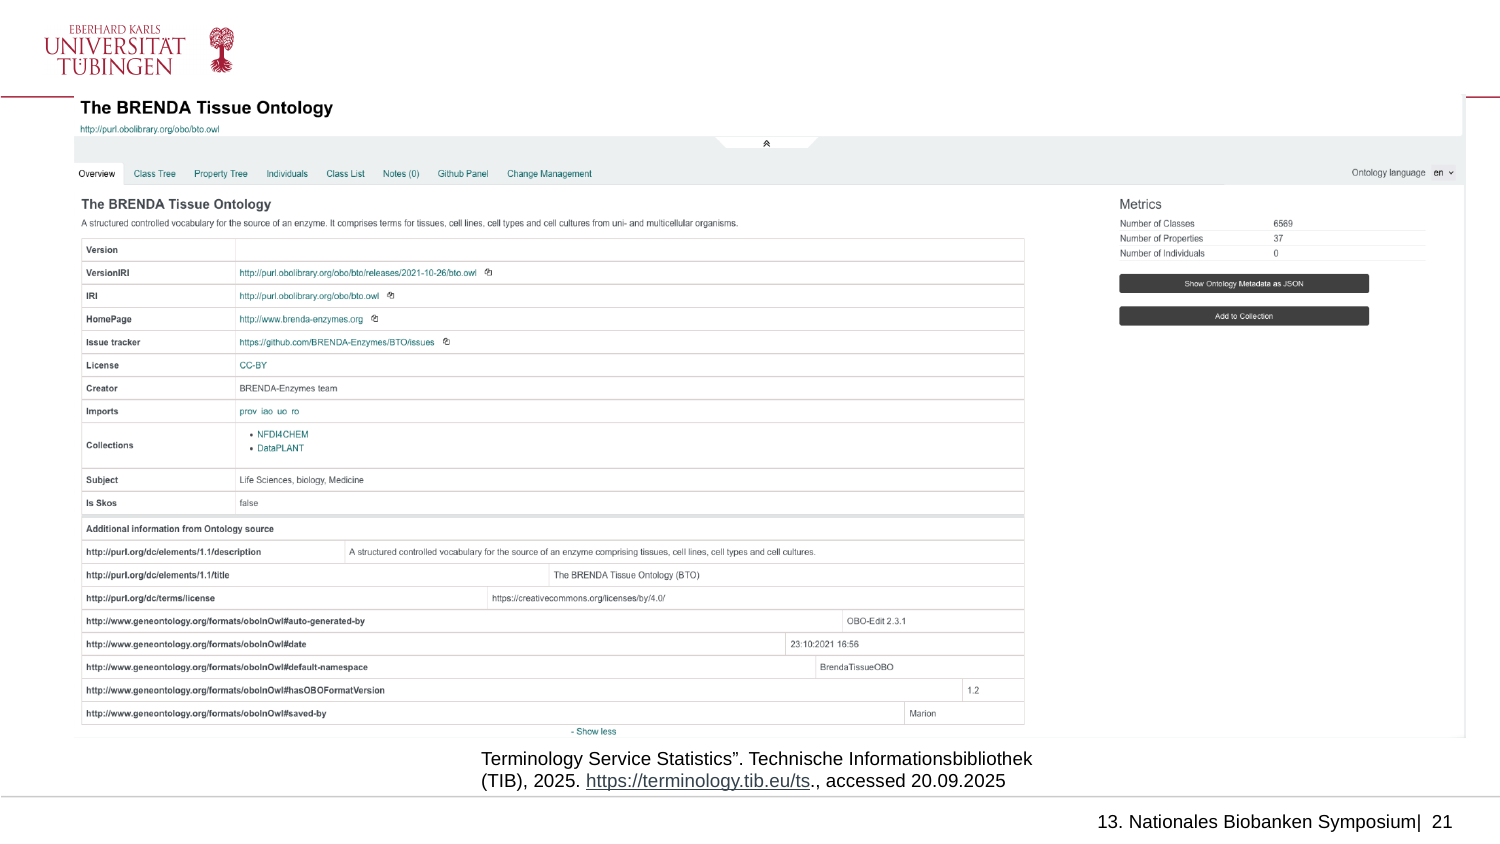

Terminology Service Statistics”. Technische Informationsbibliothek (TIB), 2025. https://terminology.tib.eu/ts., accessed 20.09.2025